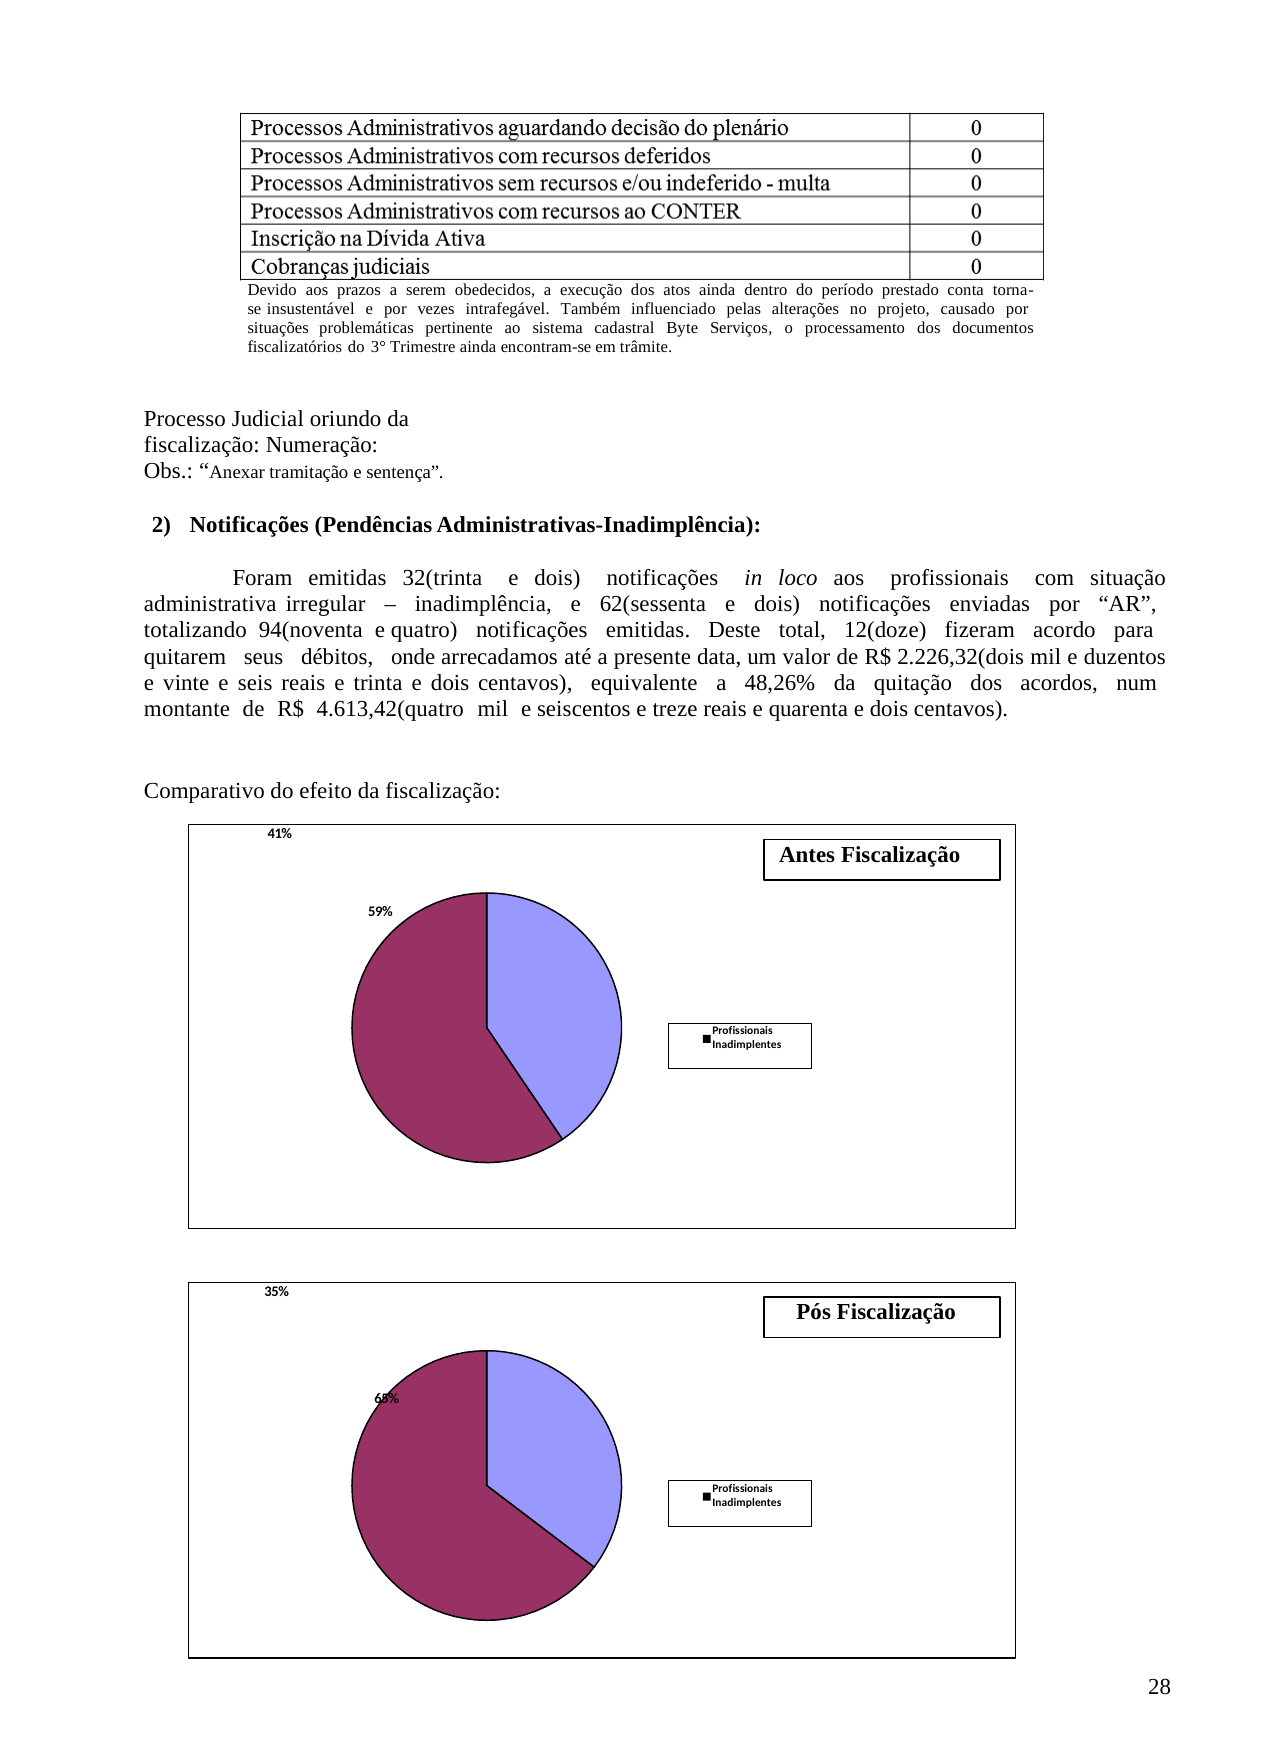

Devido aos prazos a serem obedecidos, a execução dos atos ainda dentro do período prestado conta torna-se insustentável e por vezes intrafegável. Também influenciado pelas alterações no projeto, causado por situações problemáticas pertinente ao sistema cadastral Byte Serviços, o processamento dos documentos fiscalizatórios do 3° Trimestre ainda encontram-se em trâmite.
Processo Judicial oriundo da fiscalização: Numeração:
Obs.: “Anexar tramitação e sentença”.
2) Notificações (Pendências Administrativas-Inadimplência):
Foram emitidas 32(trinta e dois) notificações in loco aos profissionais com situação administrativa irregular – inadimplência, e 62(sessenta e dois) notificações enviadas por “AR”, totalizando 94(noventa e quatro) notificações emitidas. Deste total, 12(doze) fizeram acordo para quitarem seus débitos, onde arrecadamos até a presente data, um valor de R$ 2.226,32(dois mil e duzentos e vinte e seis reais e trinta e dois centavos), equivalente a 48,26% da quitação dos acordos, num montante de R$ 4.613,42(quatro mil e seiscentos e treze reais e quarenta e dois centavos).
Comparativo do efeito da fiscalização:
41%
59%
Antes Fiscalização
Profissionais Inadimplentes
35%
65%
Pós Fiscalização
Profissionais Inadimplentes